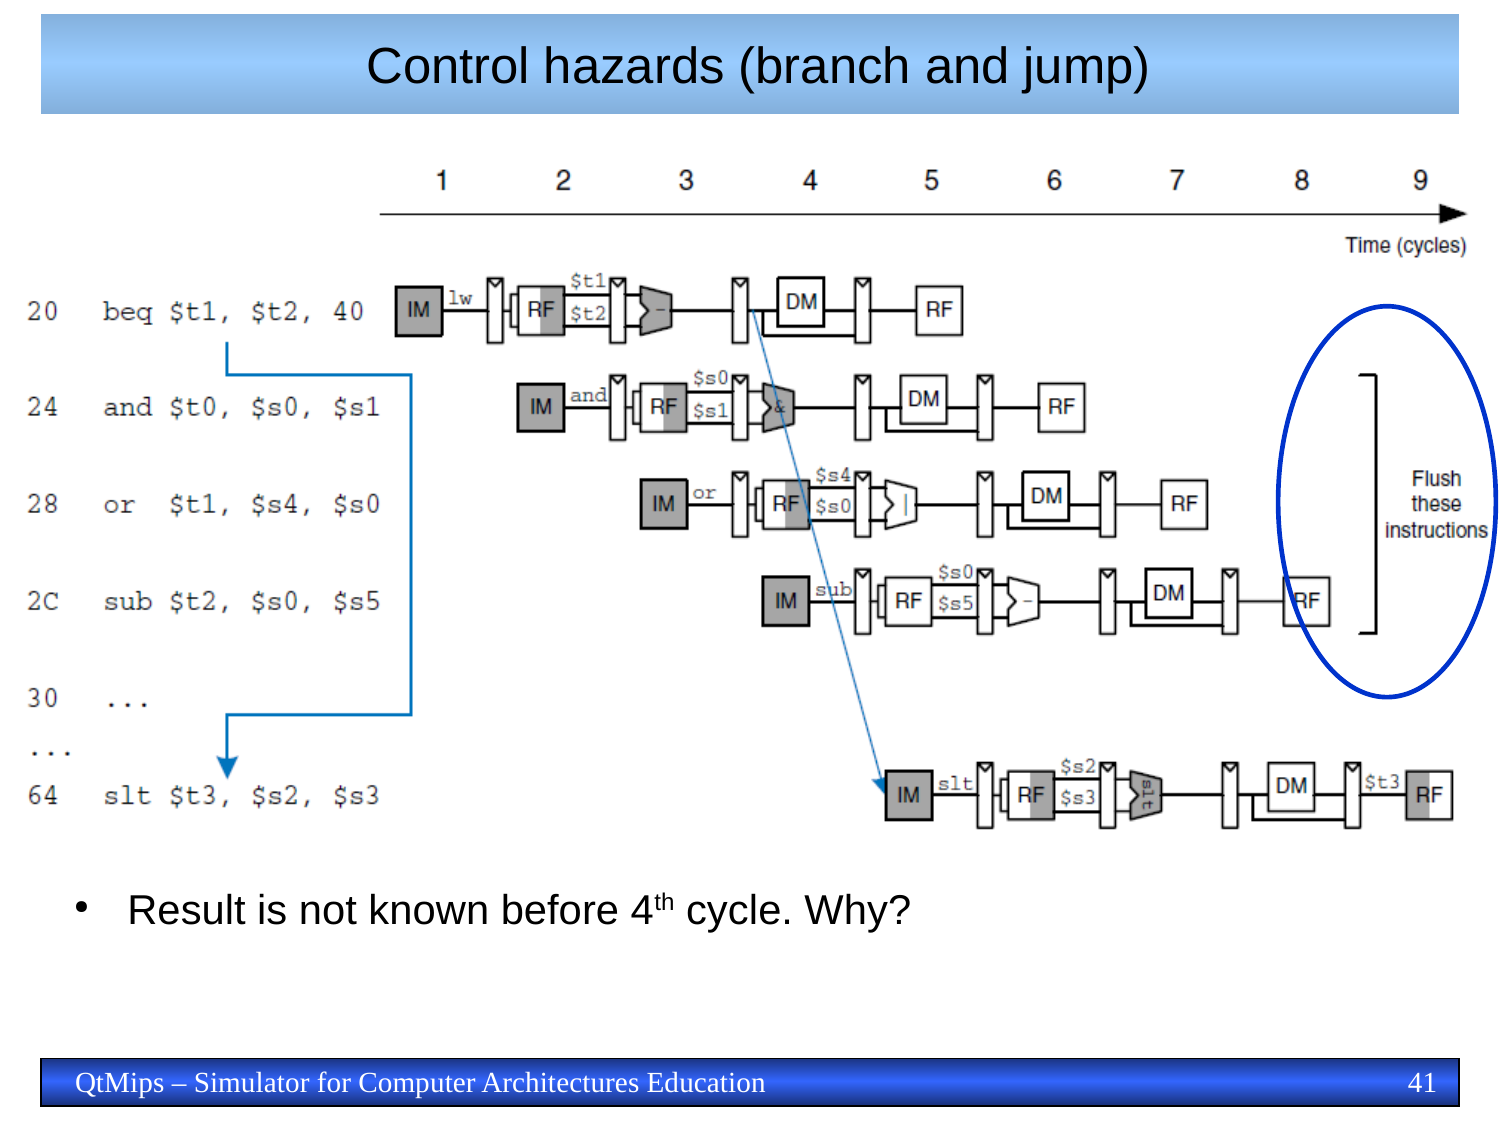

# Control hazards (branch and jump)
Result is not known before 4th cycle. Why?
QtMips – Simulator for Computer Architectures Education
41